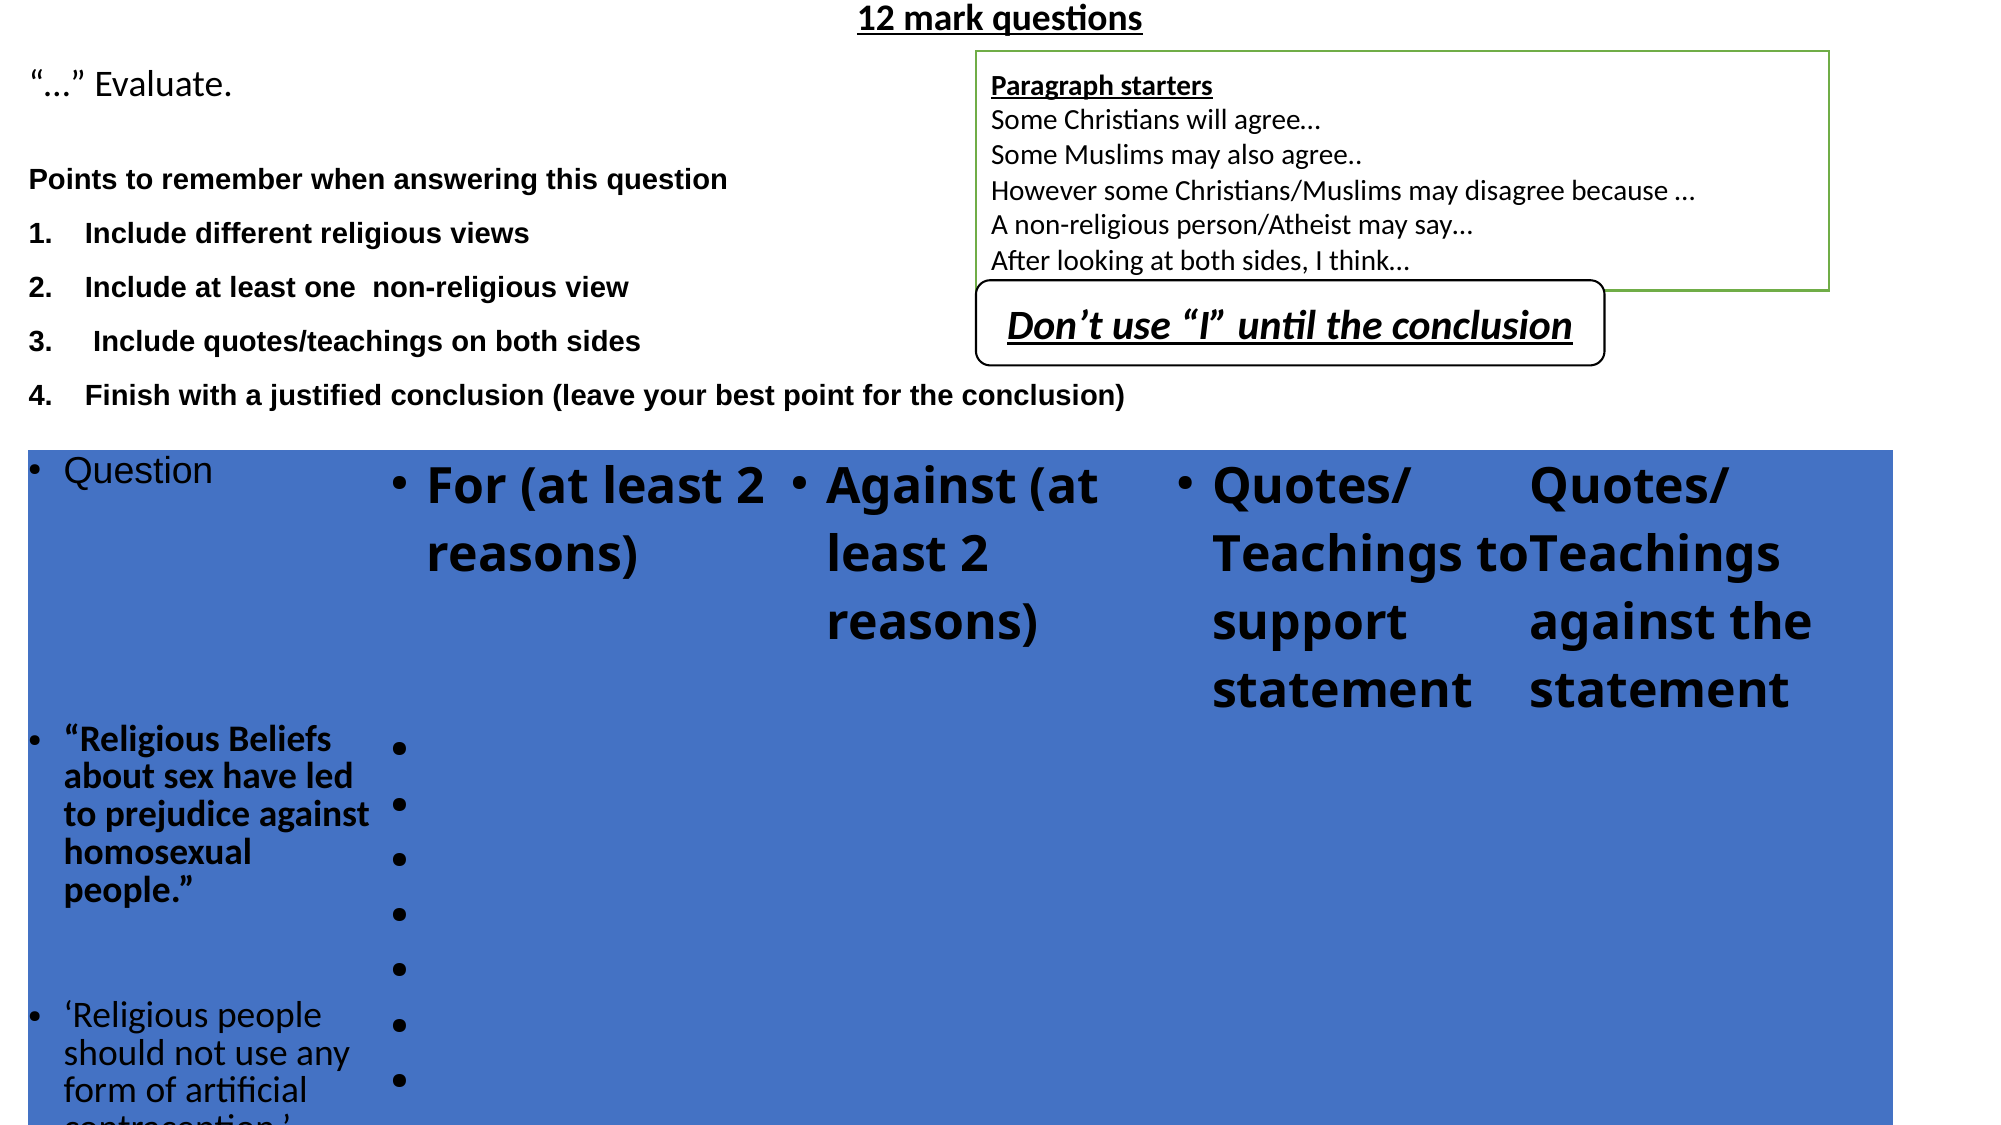

12 mark questions
“…” Evaluate.
Points to remember when answering this question
Include different religious views
Include at least one non-religious view
 Include quotes/teachings on both sides
Finish with a justified conclusion (leave your best point for the conclusion)
Paragraph starters
Some Christians will agree…
Some Muslims may also agree..
However some Christians/Muslims may disagree because …
A non-religious person/Atheist may say…
After looking at both sides, I think…
Don’t use “I” until the conclusion
| Question | For (at least 2 reasons) | Against (at least 2 reasons) | Quotes/Teachings to support statement | Quotes/Teachings against the statement |
| --- | --- | --- | --- | --- |
| “Religious Beliefs about sex have led to prejudice against homosexual people.” | | | | |
| ‘Religious people should not use any form of artificial contraception.’ | | | | |